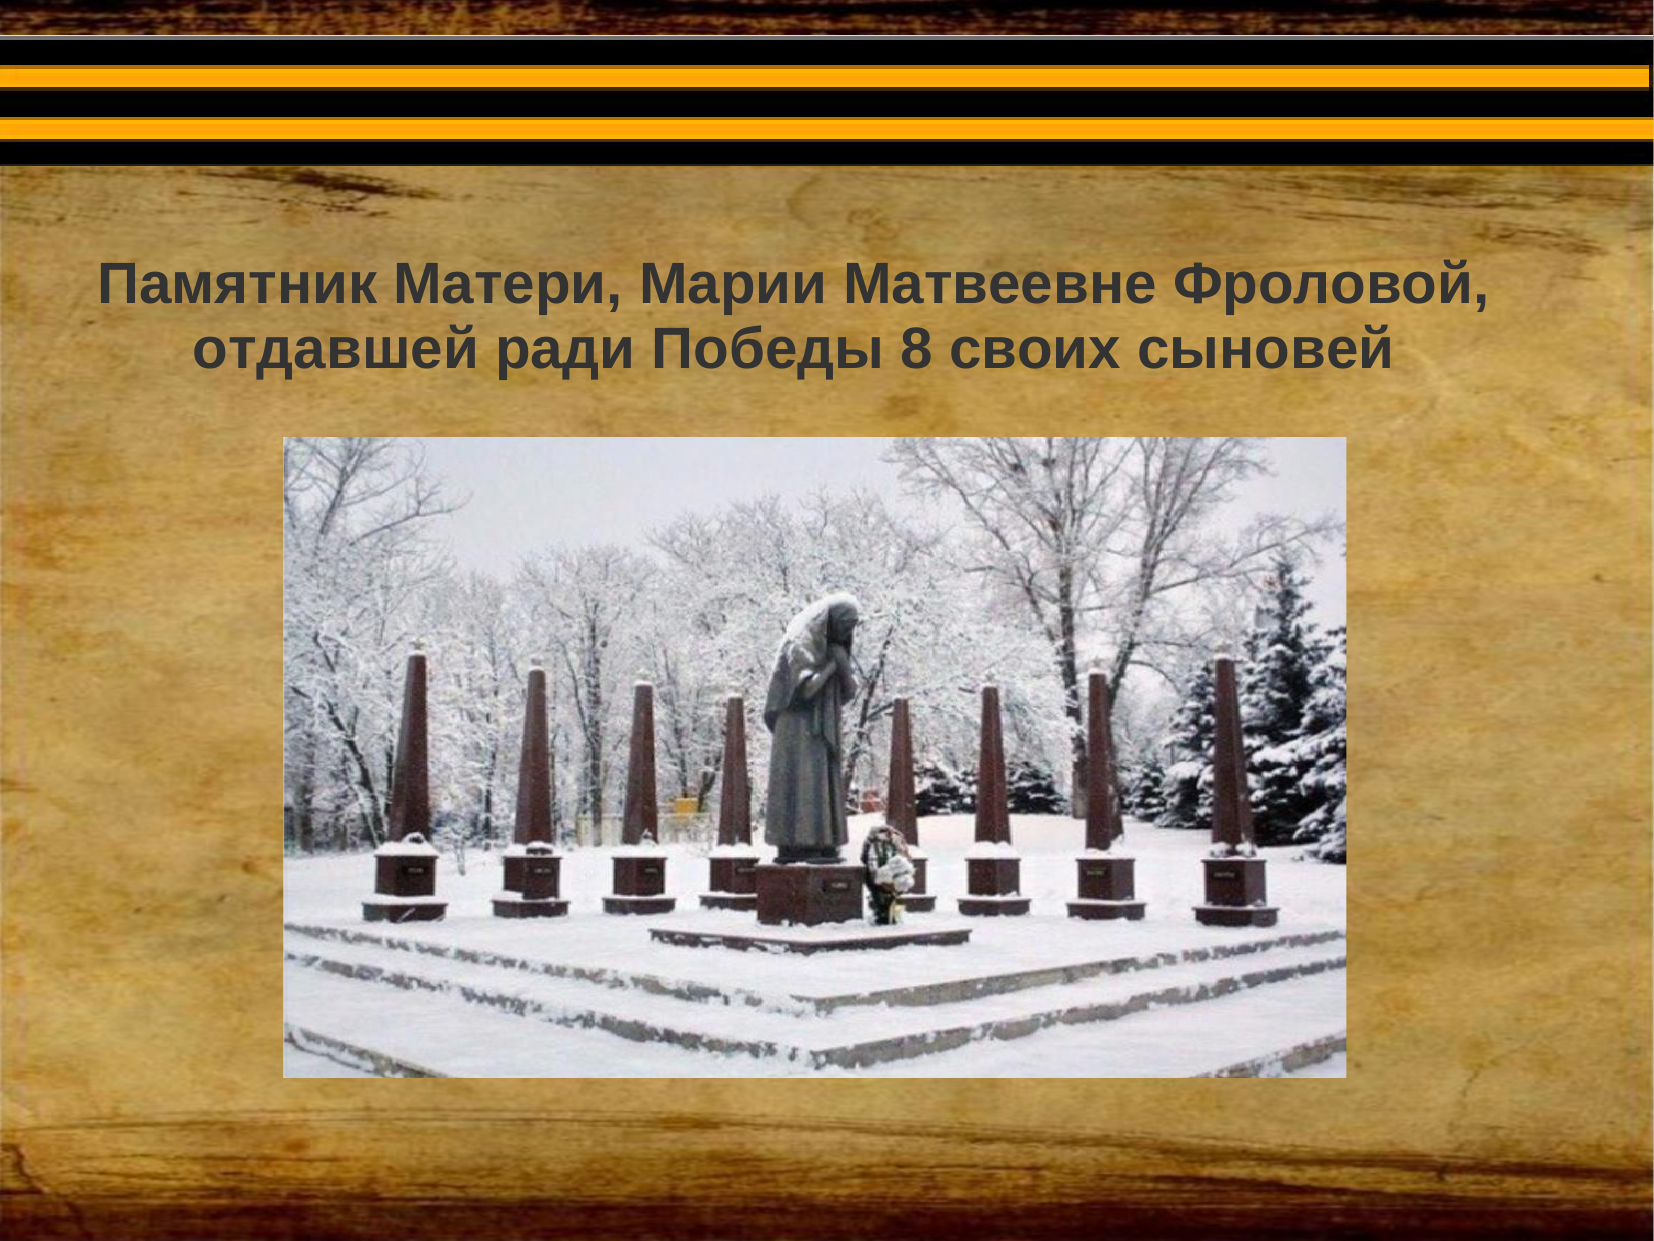

# Памятник Матери, Марии Матвеевне Фроловой, отдавшей ради Победы 8 своих сыновей